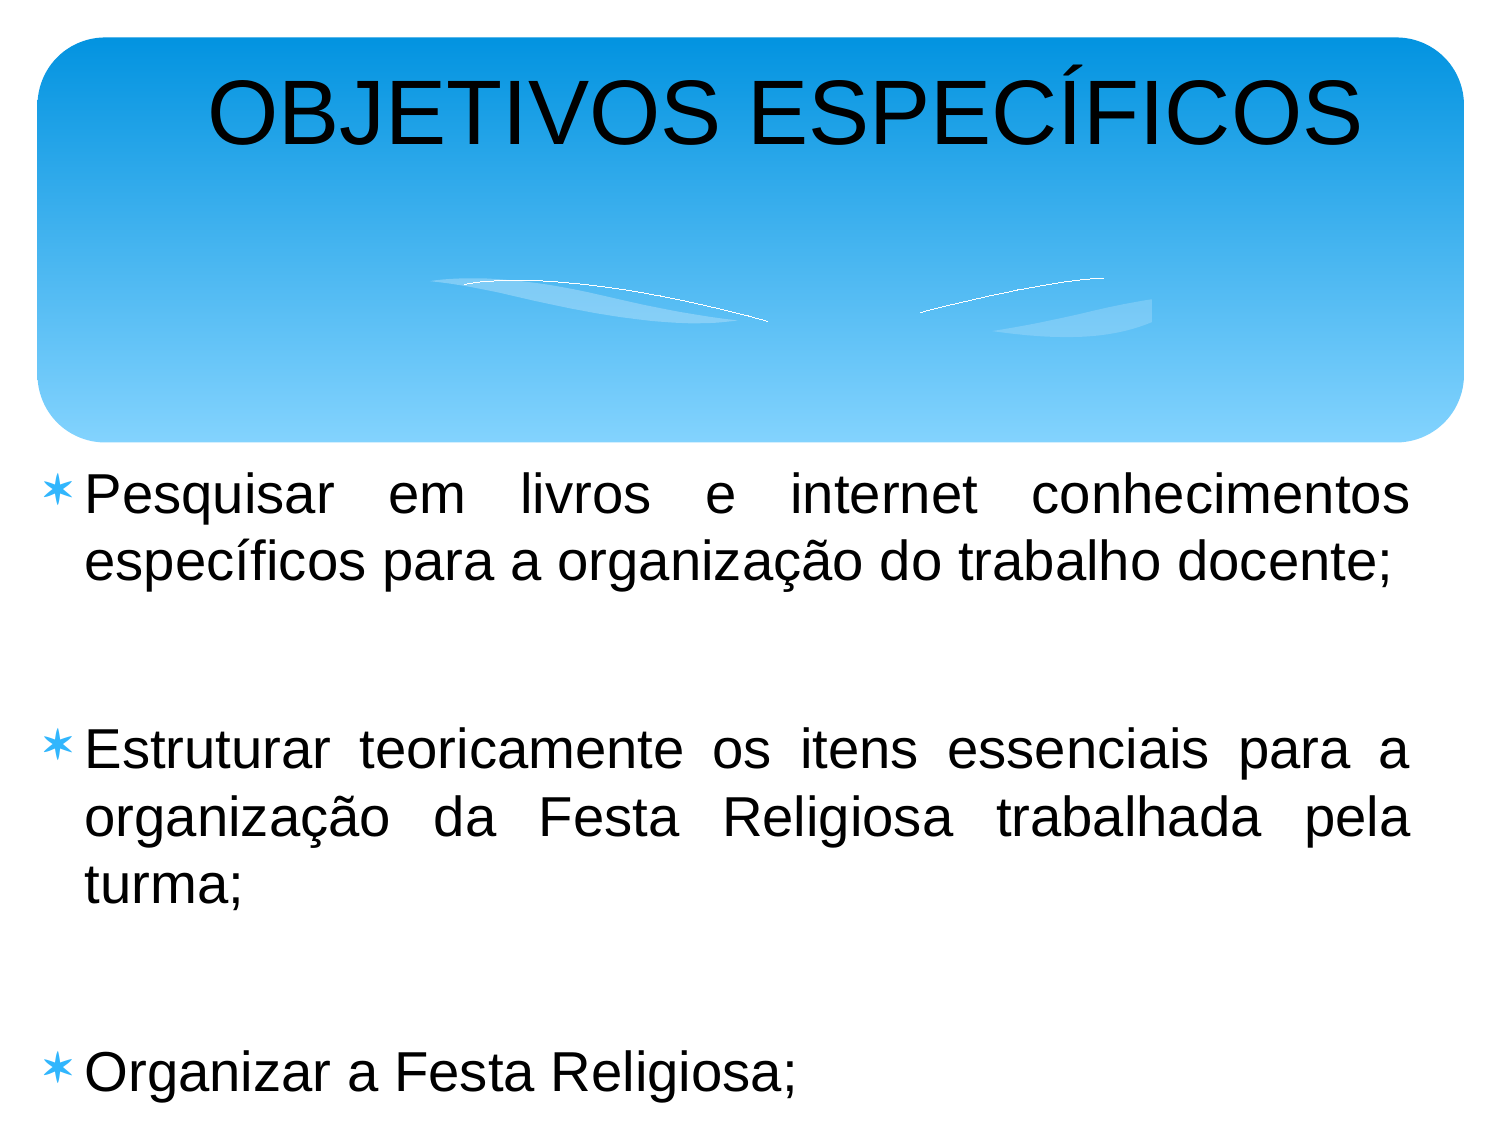

OBJETIVOS ESPECÍFICOS
# Pesquisar em livros e internet conhecimentos específicos para a organização do trabalho docente;
Estruturar teoricamente os itens essenciais para a organização da Festa Religiosa trabalhada pela turma;
Organizar a Festa Religiosa;